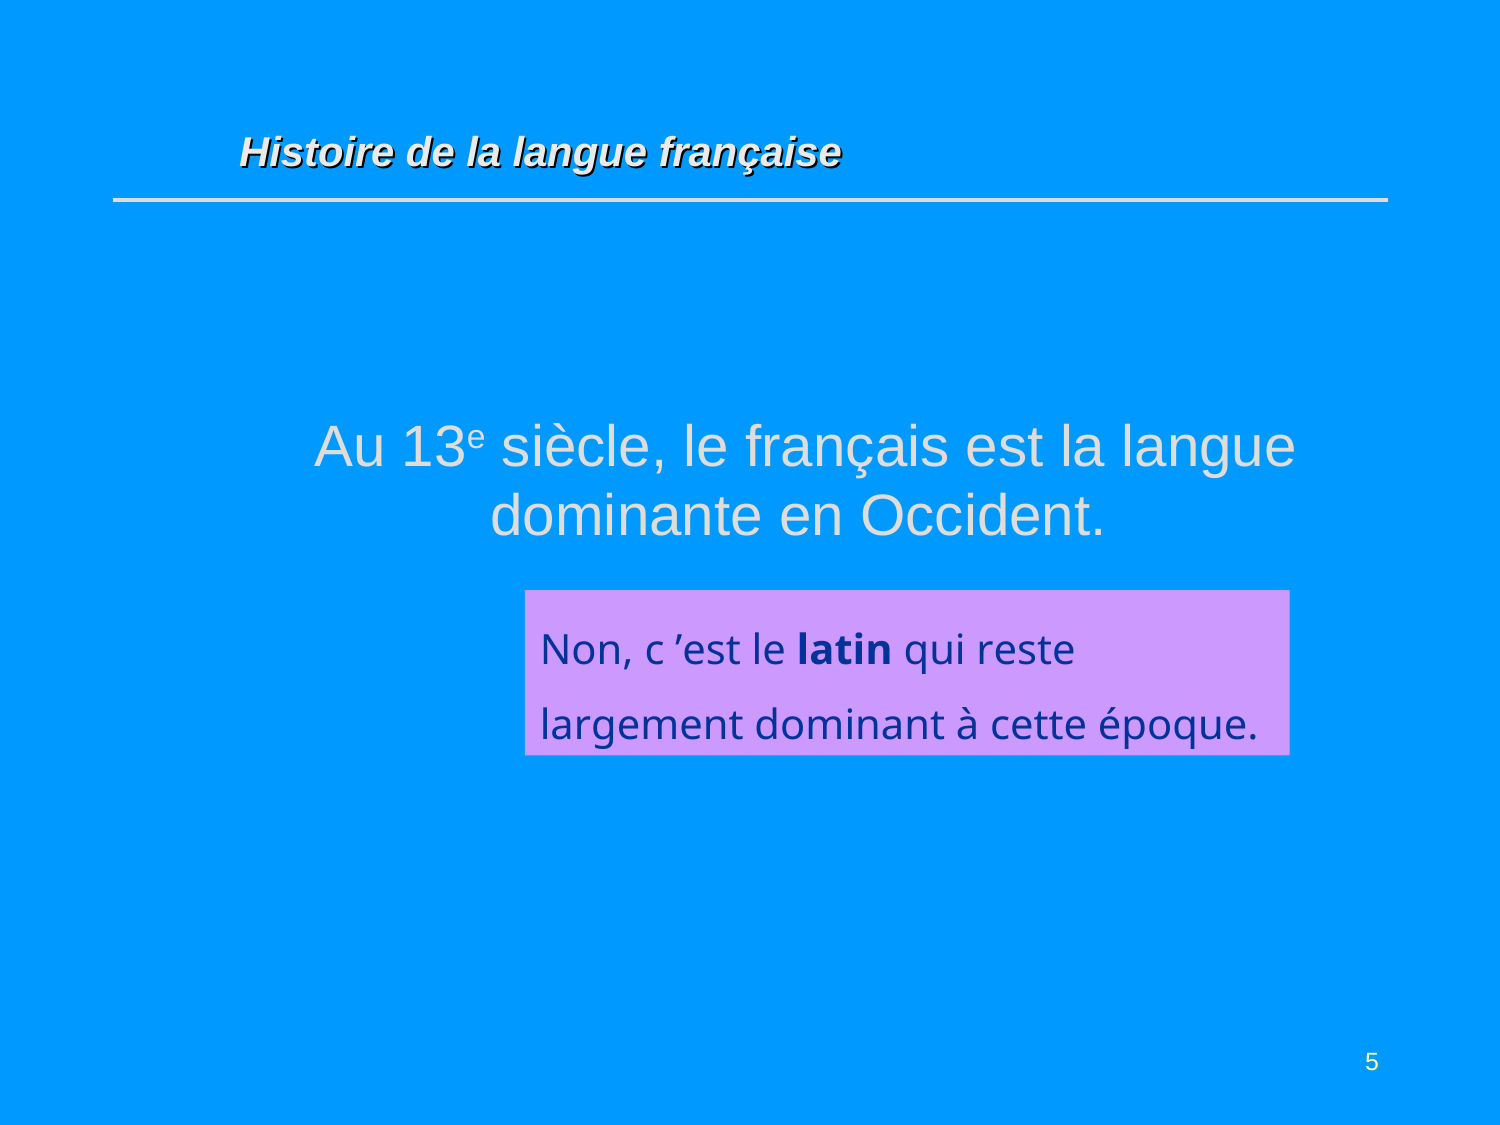

Histoire de la langue française
Au 13e siècle, le français est la langue dominante en Occident.
Vrai / Faux ?
Non, c ’est le latin qui reste largement dominant à cette époque.
5